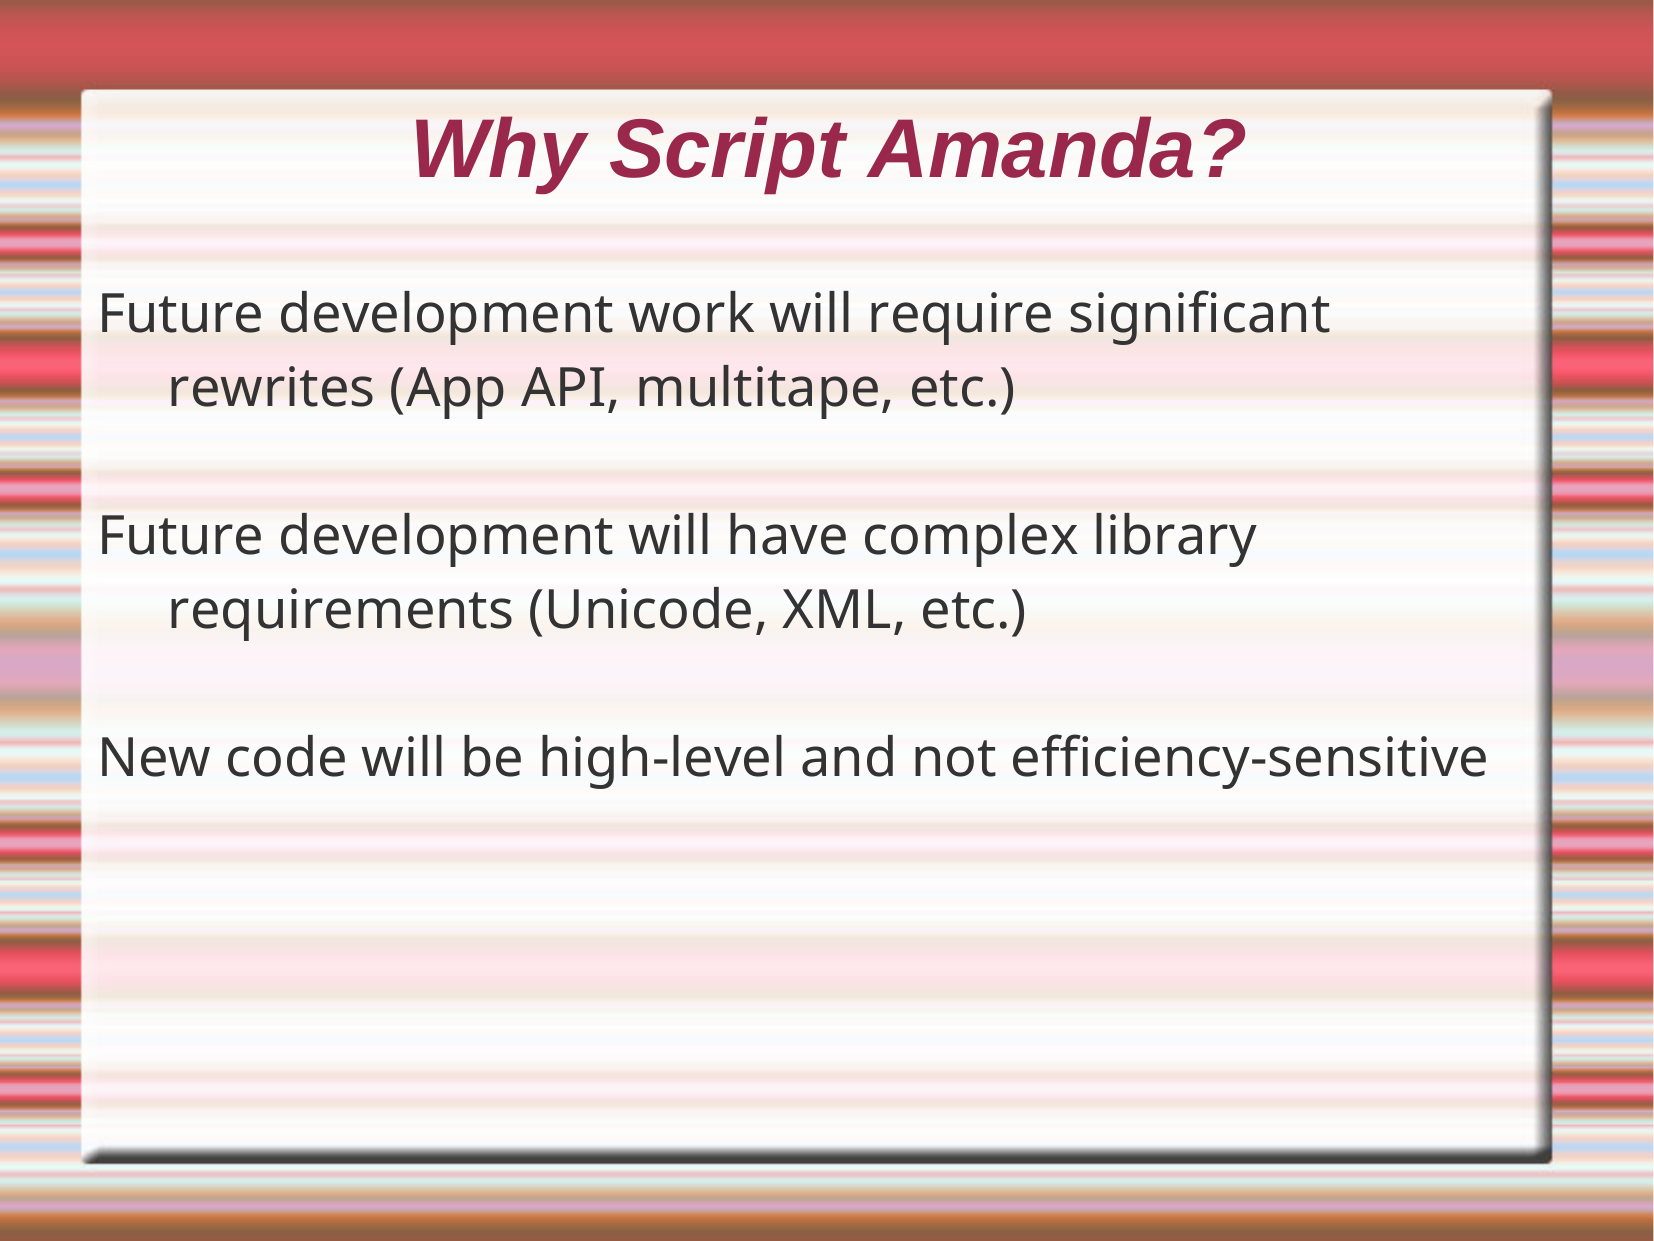

# Why Script Amanda?
Future development work will require significant rewrites (App API, multitape, etc.)
Future development will have complex library requirements (Unicode, XML, etc.)
New code will be high-level and not efficiency-sensitive